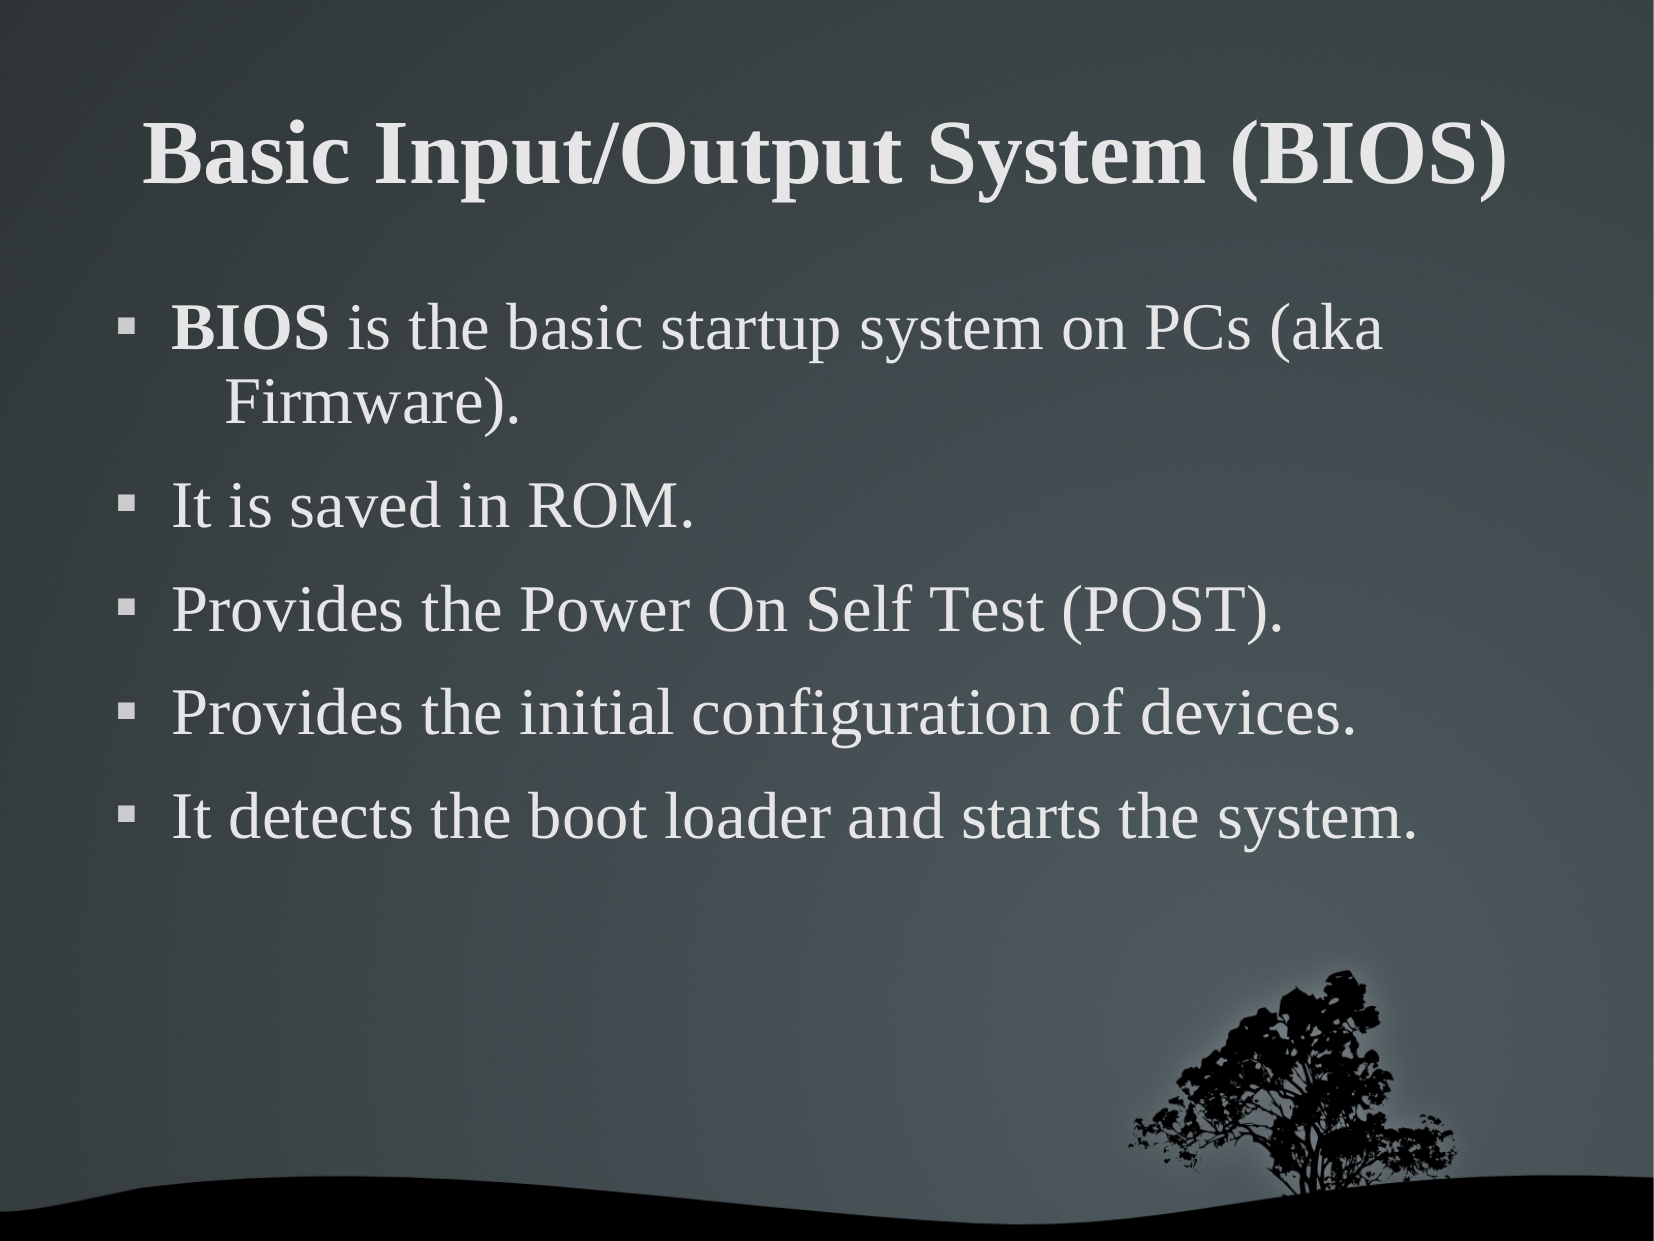

# Basic Input/Output System (BIOS)
BIOS is the basic startup system on PCs (aka Firmware).
It is saved in ROM.
Provides the Power On Self Test (POST).
Provides the initial configuration of devices.
It detects the boot loader and starts the system.